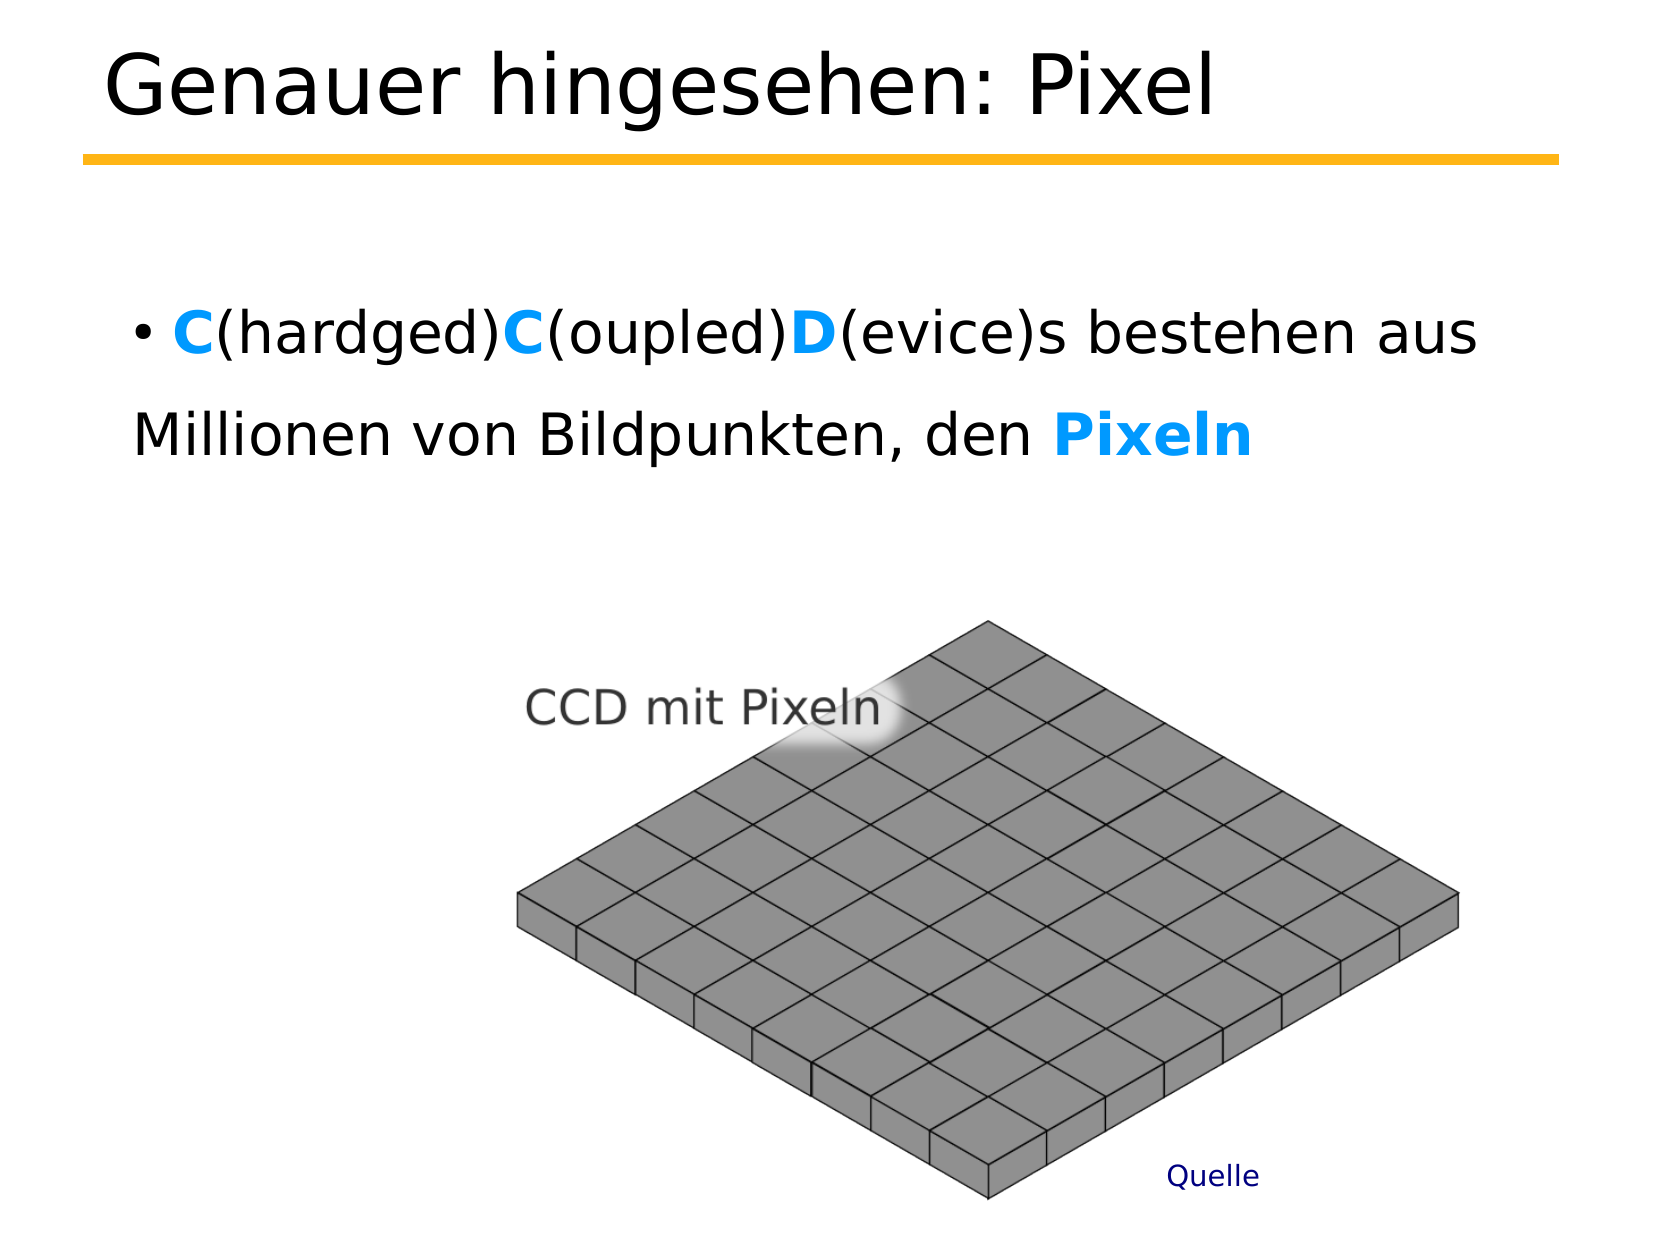

# Genauer hingesehen: Pixel
 C(hardged)C(oupled)D(evice)s bestehen aus Millionen von Bildpunkten, den Pixeln
Quelle